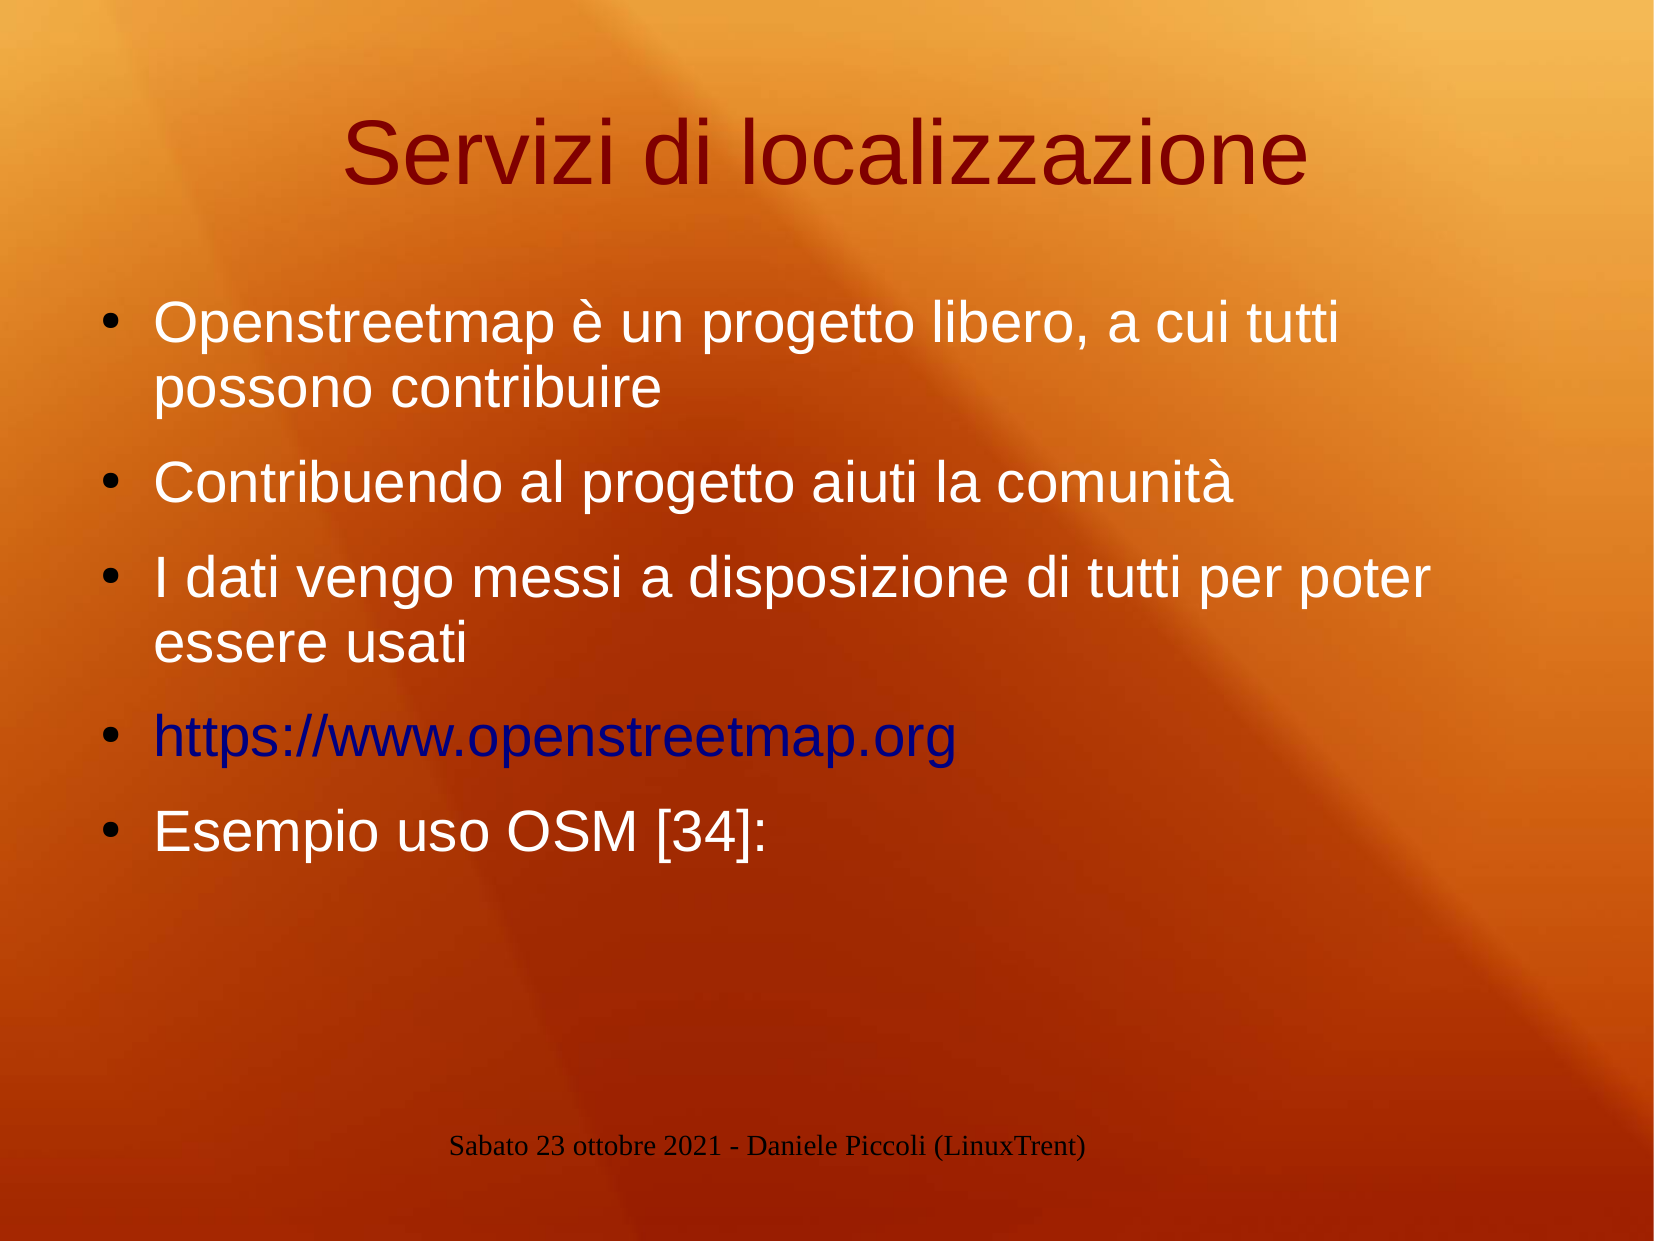

# Servizi di localizzazione
Openstreetmap è un progetto libero, a cui tutti possono contribuire
Contribuendo al progetto aiuti la comunità
I dati vengo messi a disposizione di tutti per poter essere usati
https://www.openstreetmap.org
Esempio uso OSM [34]:
Sabato 23 ottobre 2021 - Daniele Piccoli (LinuxTrent)